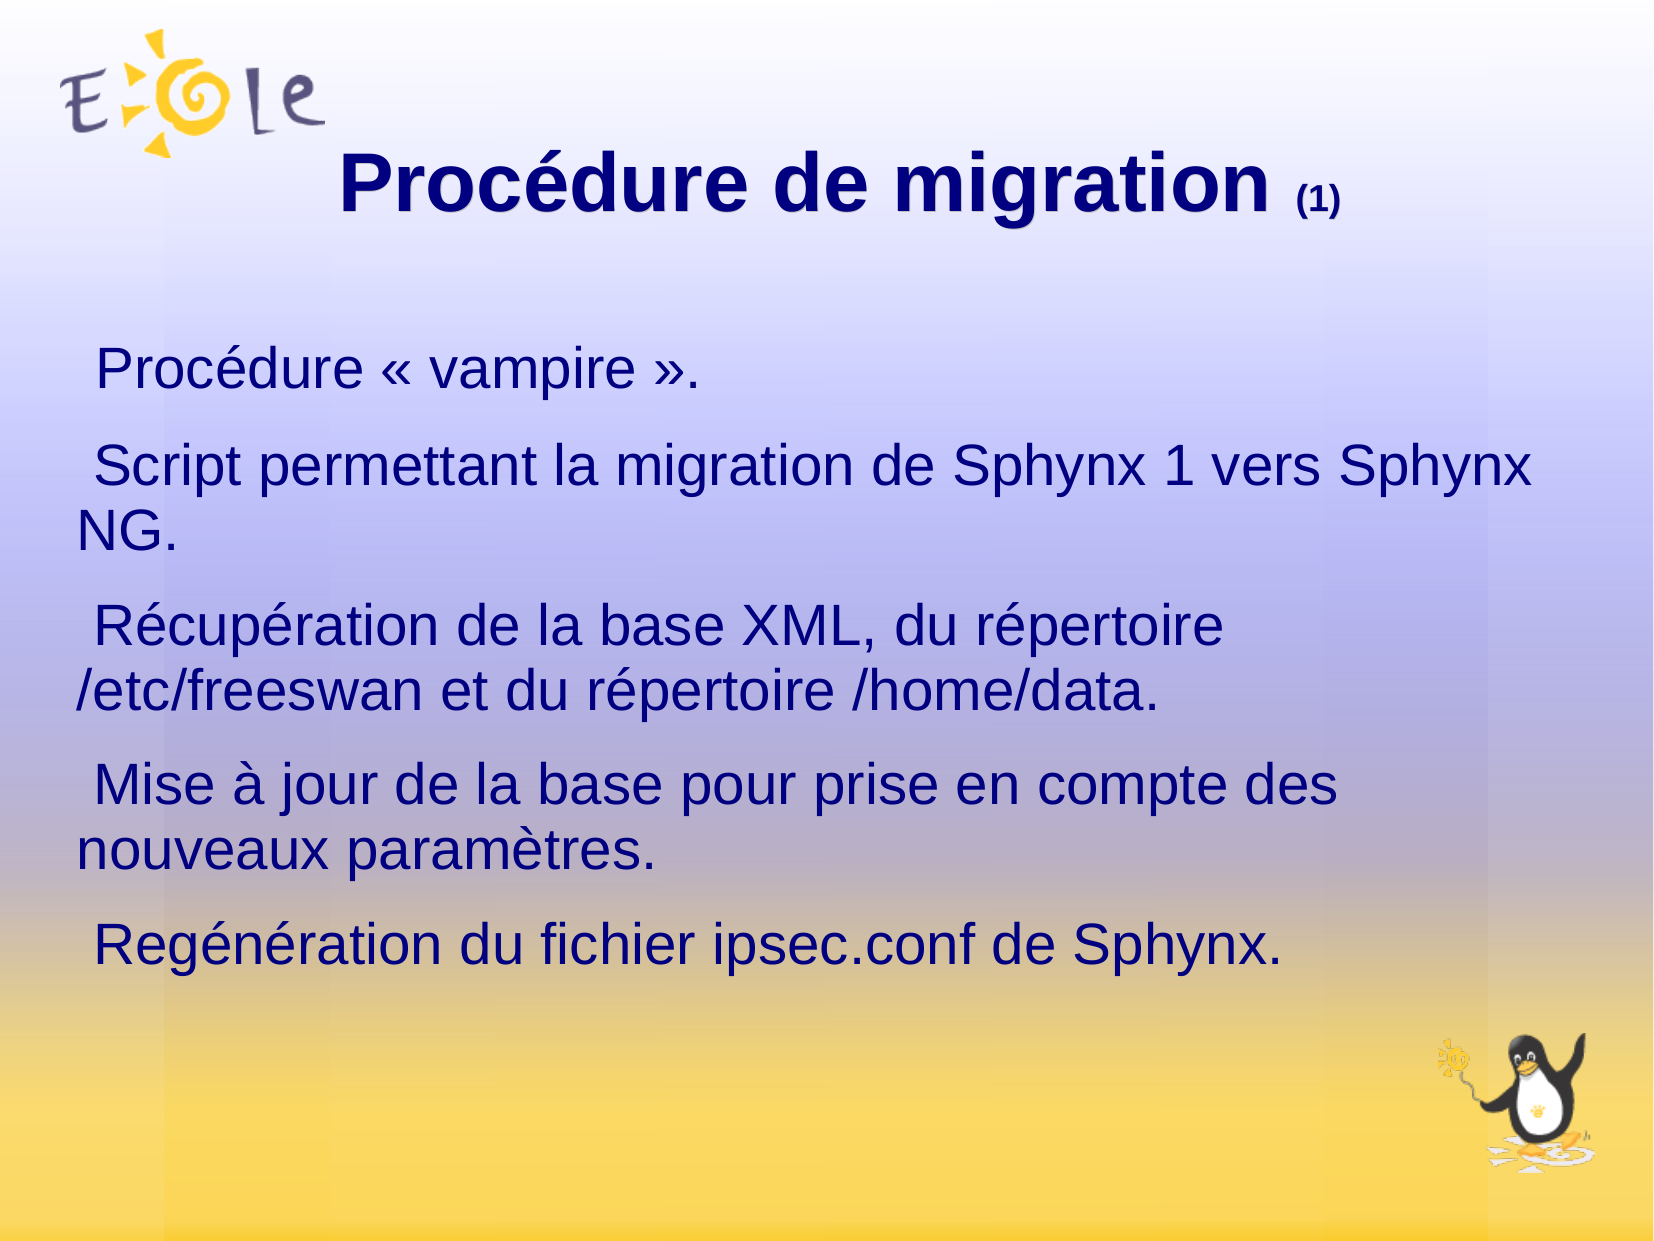

Procédure de migration (1)
# Procédure « vampire ».
 Script permettant la migration de Sphynx 1 vers Sphynx NG.
 Récupération de la base XML, du répertoire /etc/freeswan et du répertoire /home/data.
 Mise à jour de la base pour prise en compte des nouveaux paramètres.
 Regénération du fichier ipsec.conf de Sphynx.